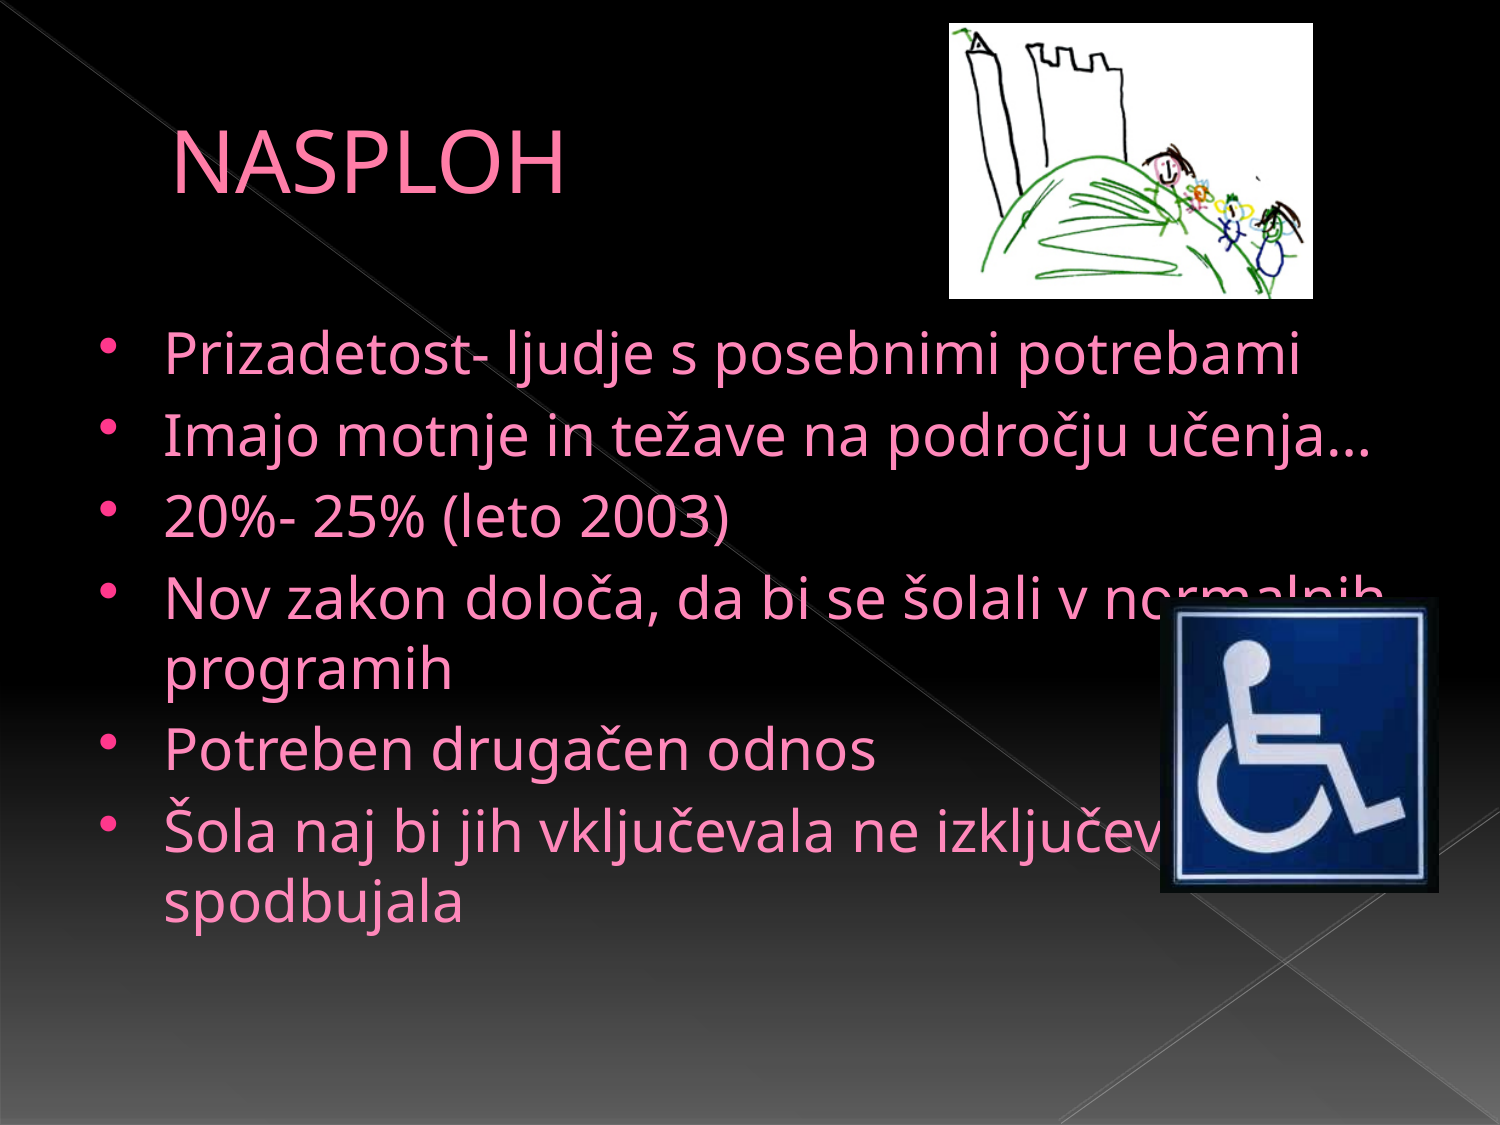

# NASPLOH
Prizadetost- ljudje s posebnimi potrebami
Imajo motnje in težave na področju učenja…
20%- 25% (leto 2003)
Nov zakon določa, da bi se šolali v normalnih programih
Potreben drugačen odnos
Šola naj bi jih vključevala ne izključevala, spodbujala